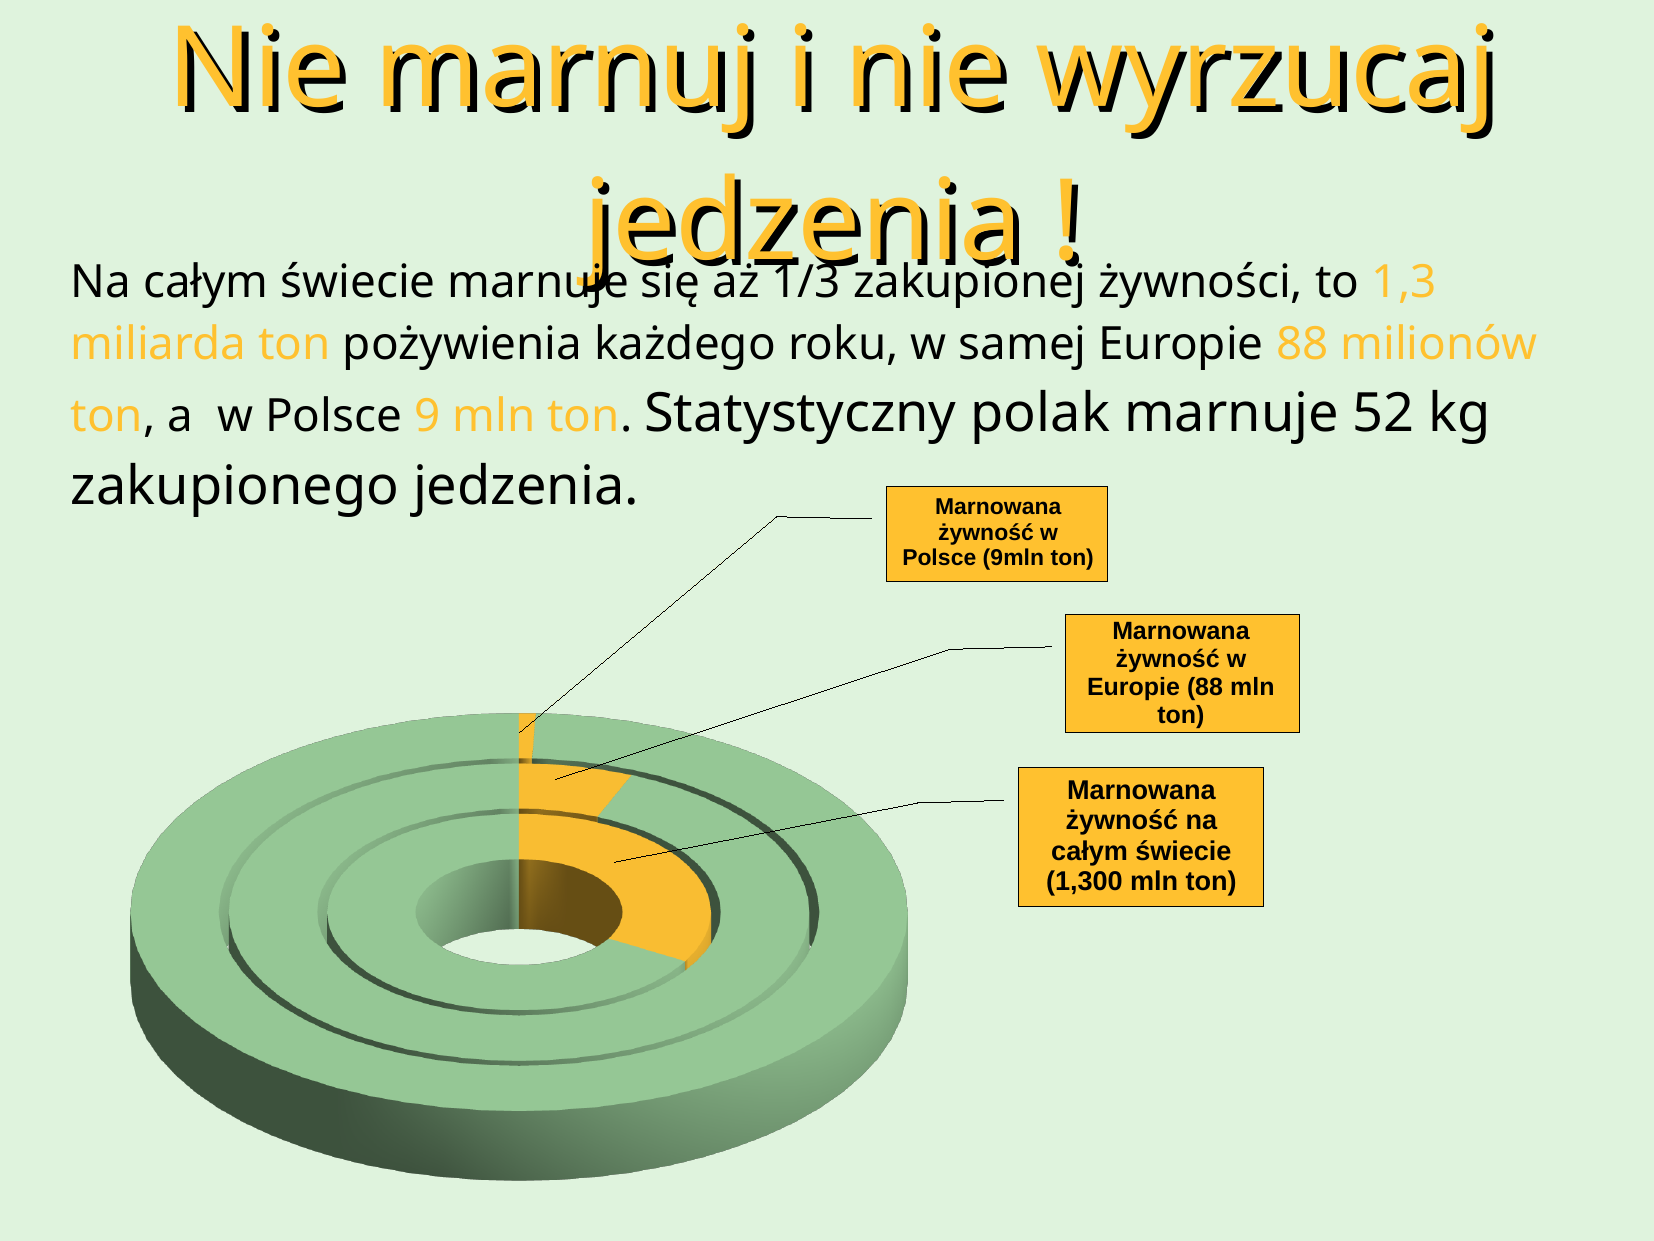

# Nie marnuj i nie wyrzucaj jedzenia !
Na całym świecie marnuje się aż 1/3 zakupionej żywności, to 1,3 miliarda ton pożywienia każdego roku, w samej Europie 88 milionów ton, a w Polsce 9 mln ton. Statystyczny polak marnuje 52 kg zakupionego jedzenia.
### Chart
| Category | kolumna 2 | Kolumna 1 | Kolumna 3 |
|---|---|---|---|
| Wiersz 3 | 1300000000.0 | 1300000000.0 | 66.0 |
| Wiersz 1 | 9000000.0 | 88000000.0 | 33.0 |
Marnowana żywność w Polsce (9mln ton)
Marnowana żywność w Europie (88 mln ton)
Marnowana żywność na całym świecie (1,300 mln ton)